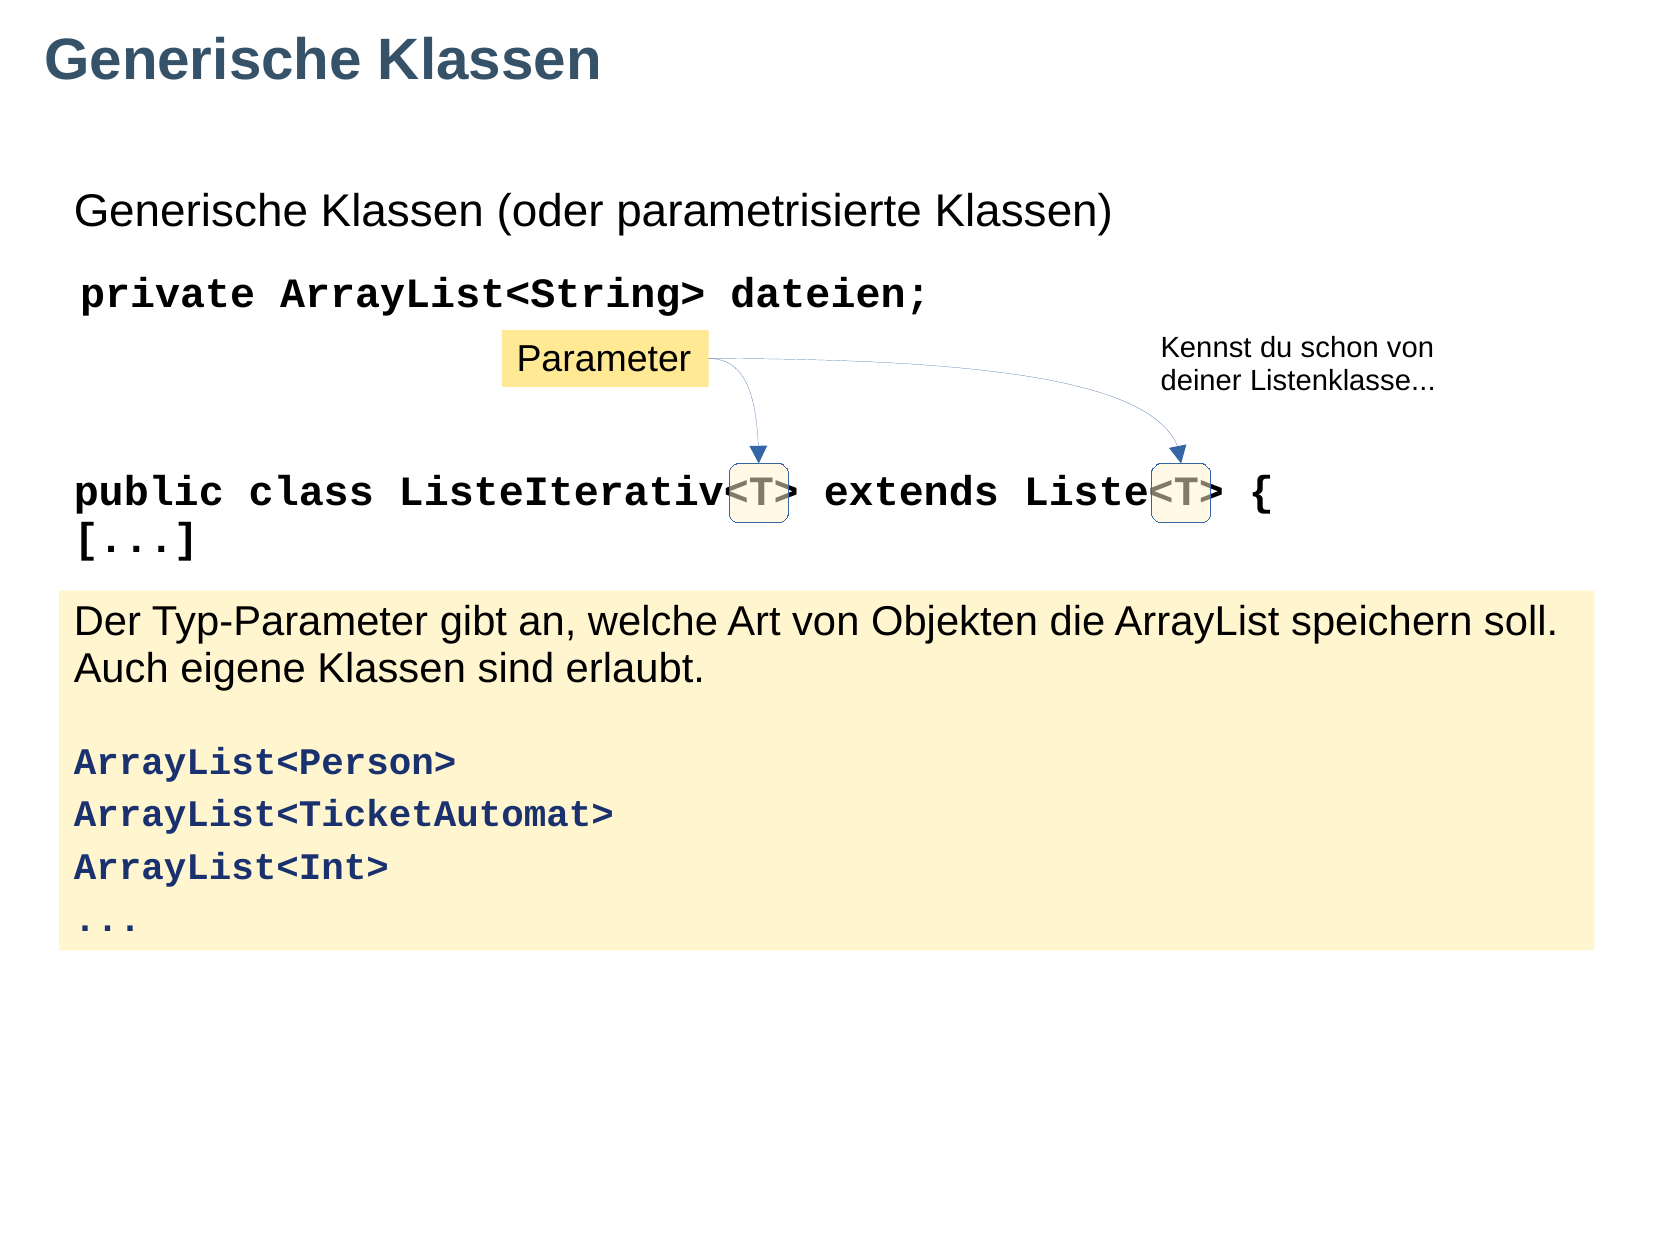

Generische Klassen
Generische Klassen (oder parametrisierte Klassen)
private ArrayList<String> dateien;
Kennst du schon von
deiner Listenklasse...
Parameter
public class ListeIterativ<T> extends Liste<T> {
[...]
Der Typ-Parameter gibt an, welche Art von Objekten die ArrayList speichern soll. Auch eigene Klassen sind erlaubt.
ArrayList<Person>
ArrayList<TicketAutomat>
ArrayList<Int>
...